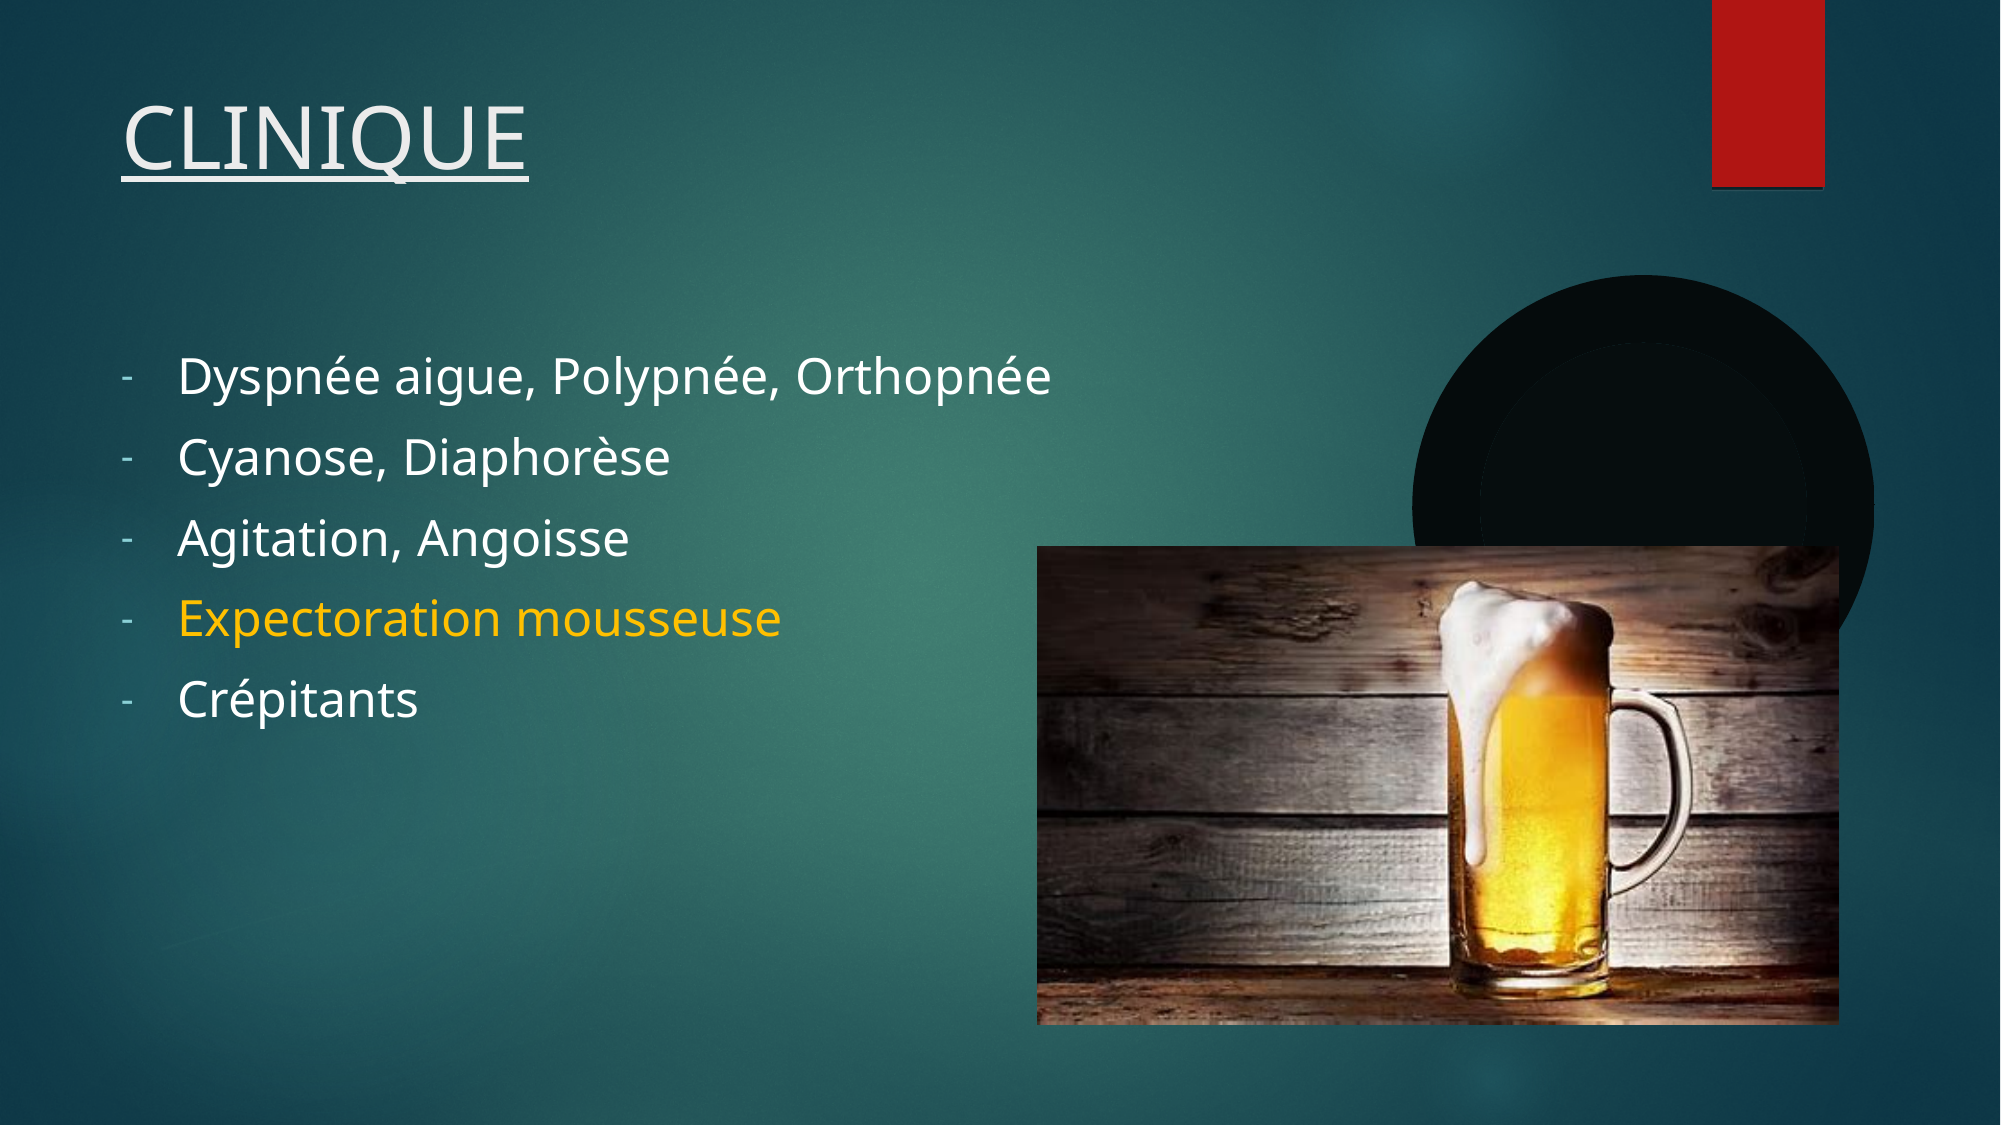

# CLINIQUE
Dyspnée aigue, Polypnée, Orthopnée
Cyanose, Diaphorèse
Agitation, Angoisse
Expectoration mousseuse
Crépitants